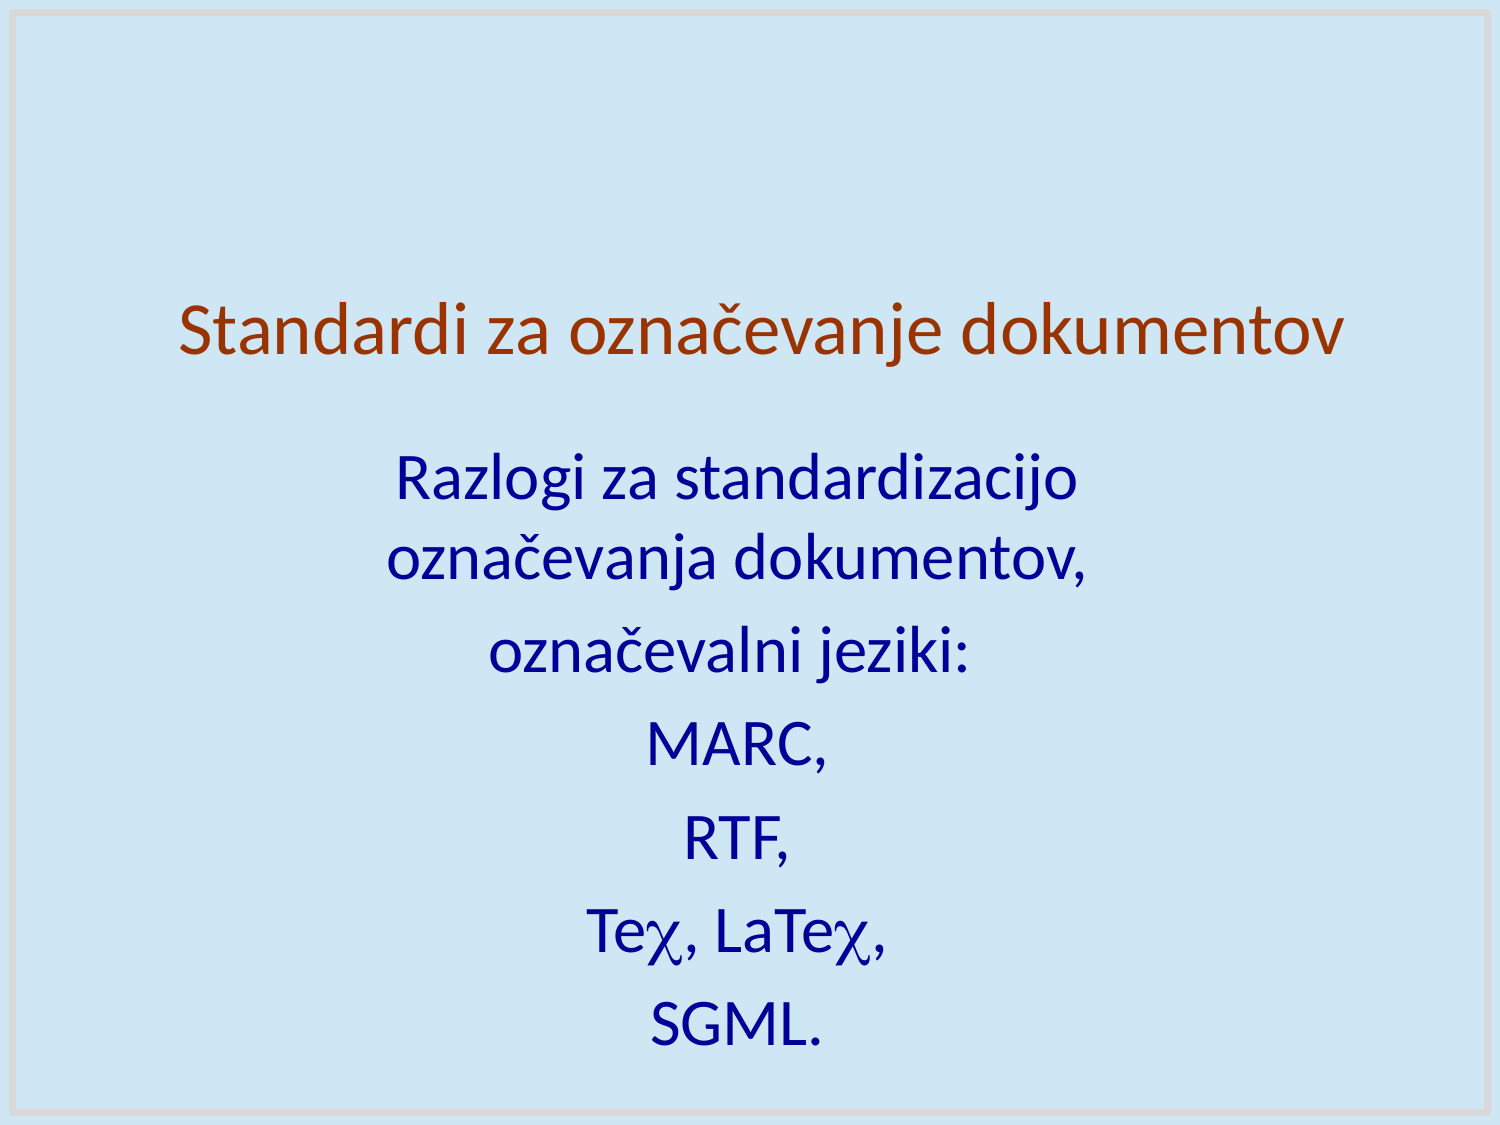

# Standardi za označevanje dokumentov
Razlogi za standardizacijo označevanja dokumentov,
označevalni jeziki:
MARC,
RTF,
Te, LaTe,
SGML.